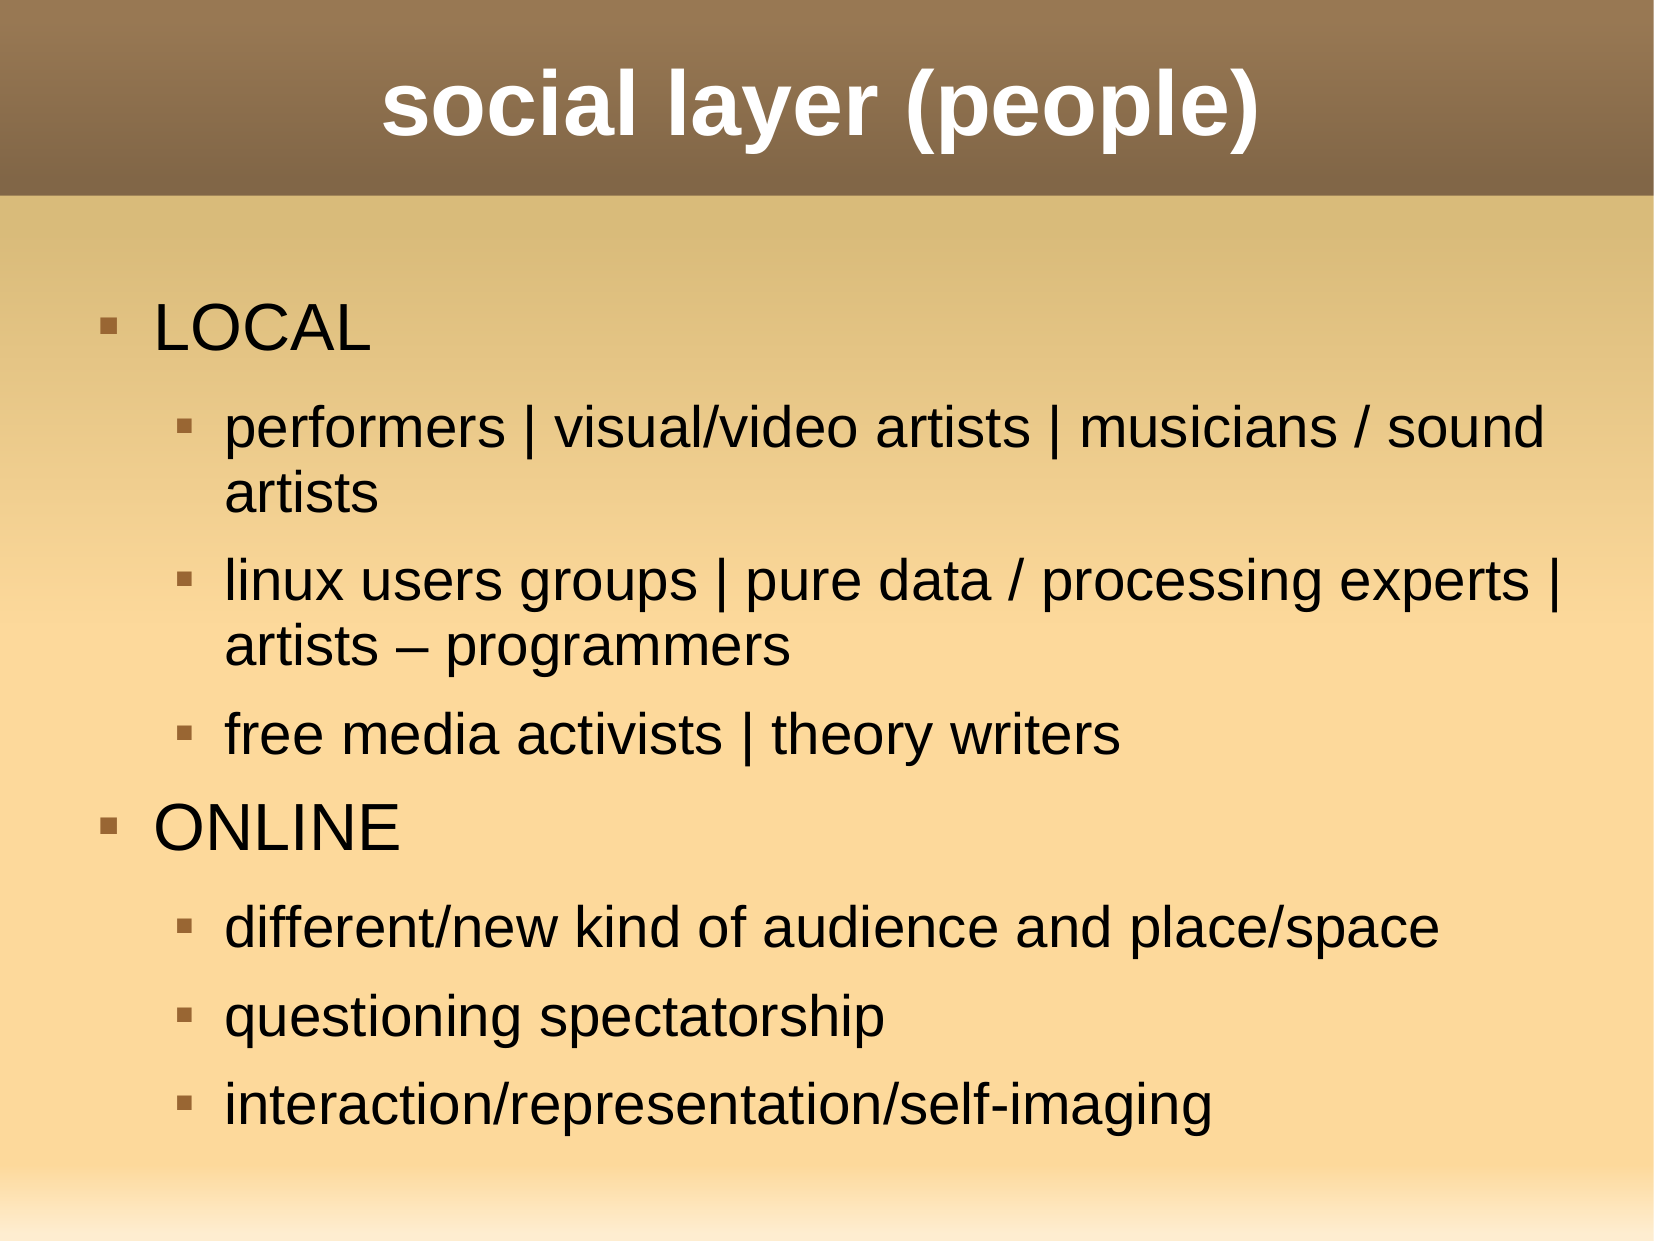

# social layer (people)
LOCAL
performers | visual/video artists | musicians / sound artists
linux users groups | pure data / processing experts |artists – programmers
free media activists | theory writers
ONLINE
different/new kind of audience and place/space
questioning spectatorship
interaction/representation/self-imaging